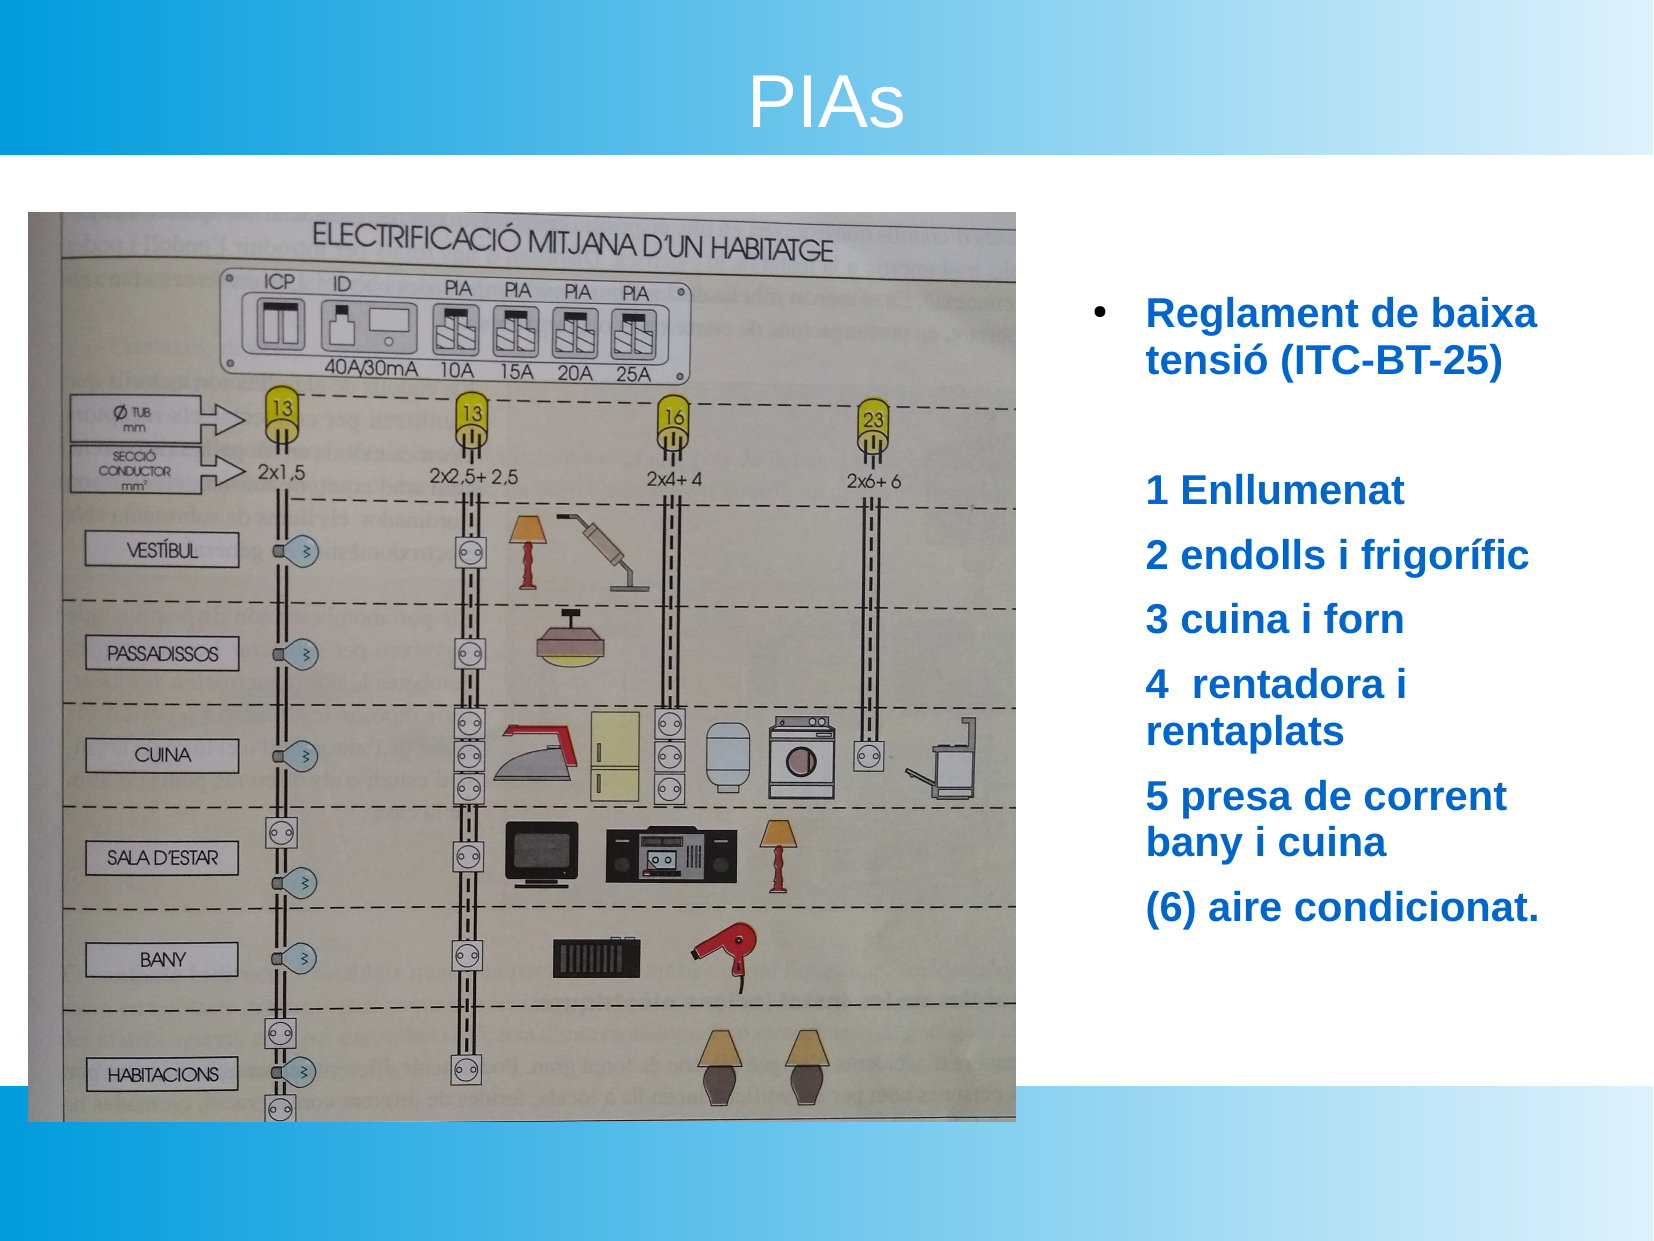

# PIAs
Reglament de baixa tensió (ITC-BT-25)
1 Enllumenat
2 endolls i frigorífic
3 cuina i forn
4 rentadora i rentaplats
5 presa de corrent bany i cuina
(6) aire condicionat.